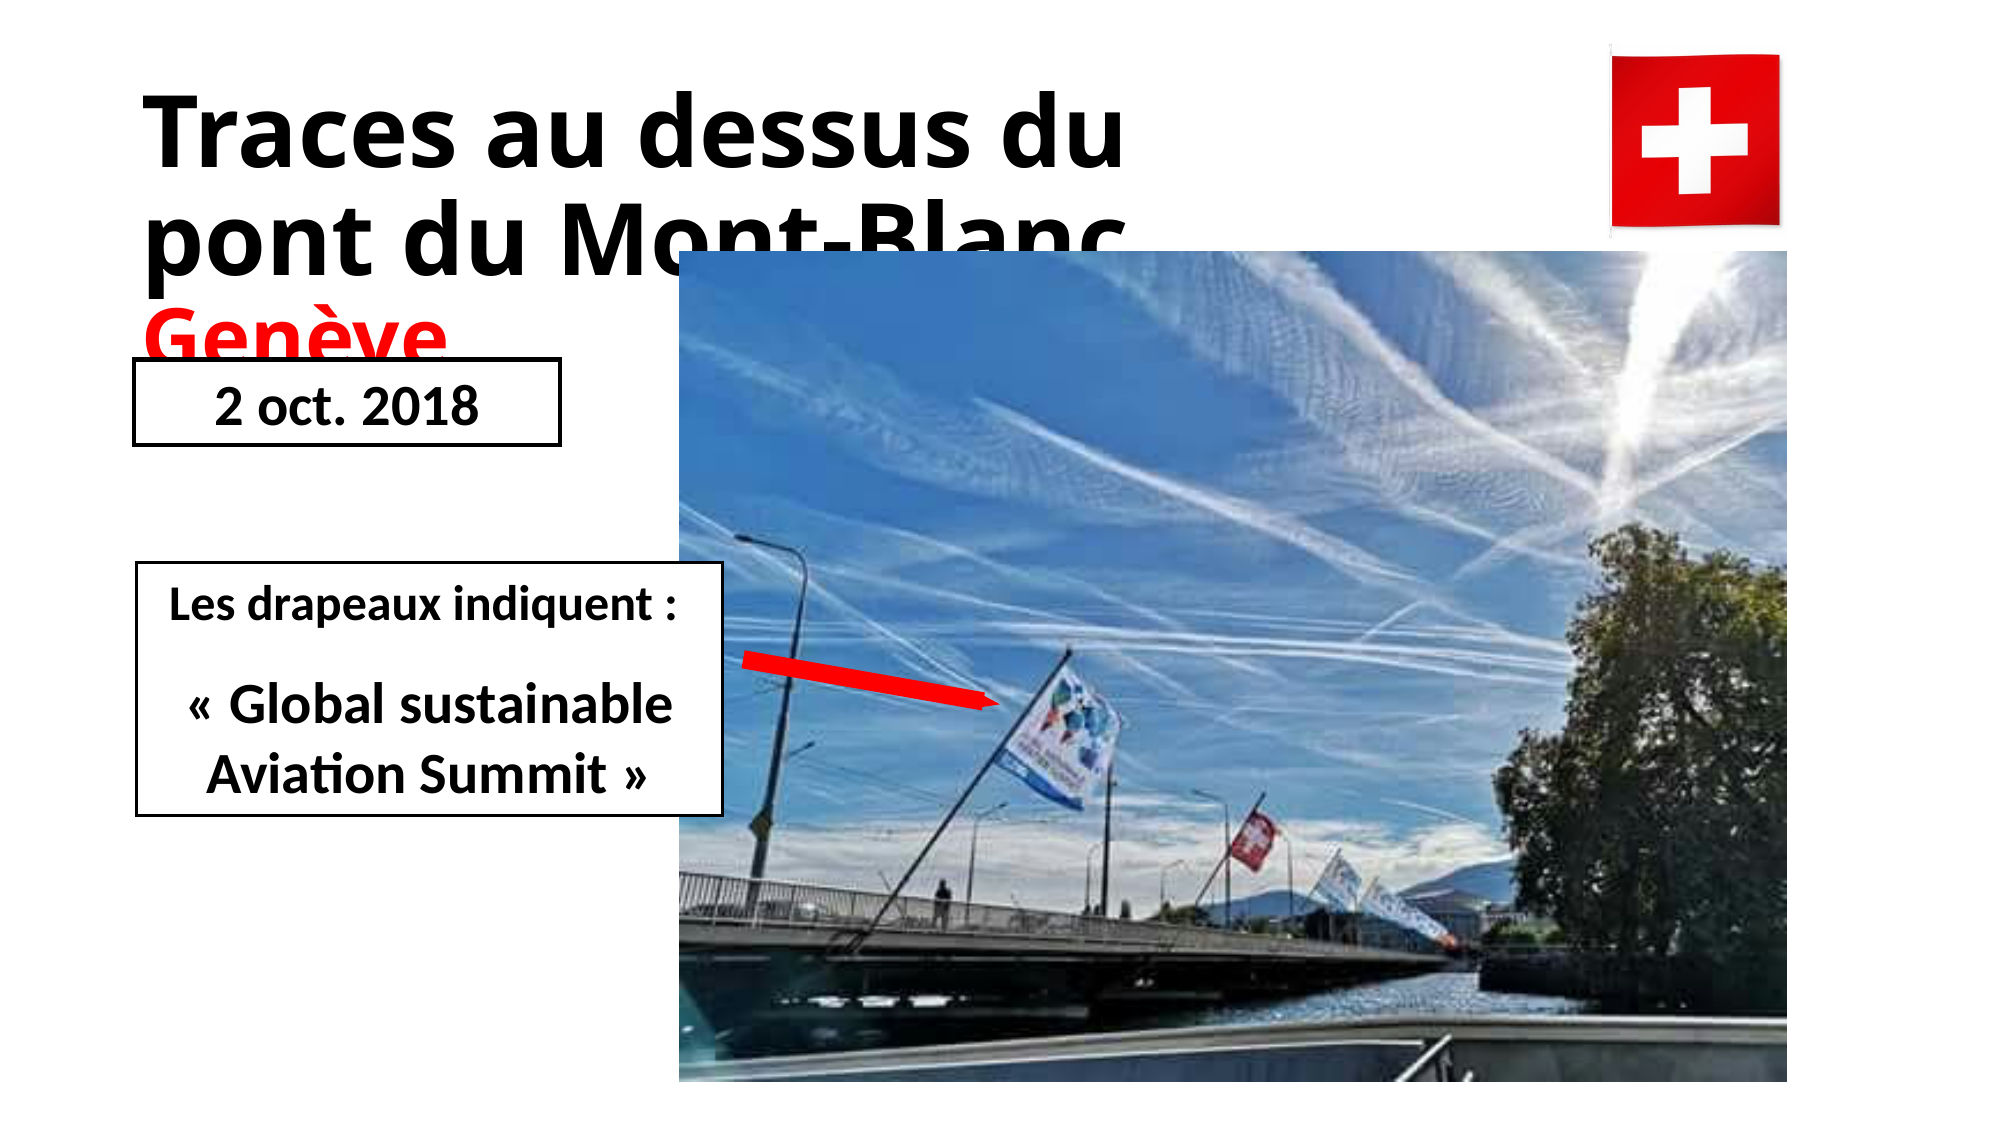

# Traces au dessus du pont du Mont-Blanc Genève
2 oct. 2018
Les drapeaux indiquent :
« Global sustainable Aviation Summit »